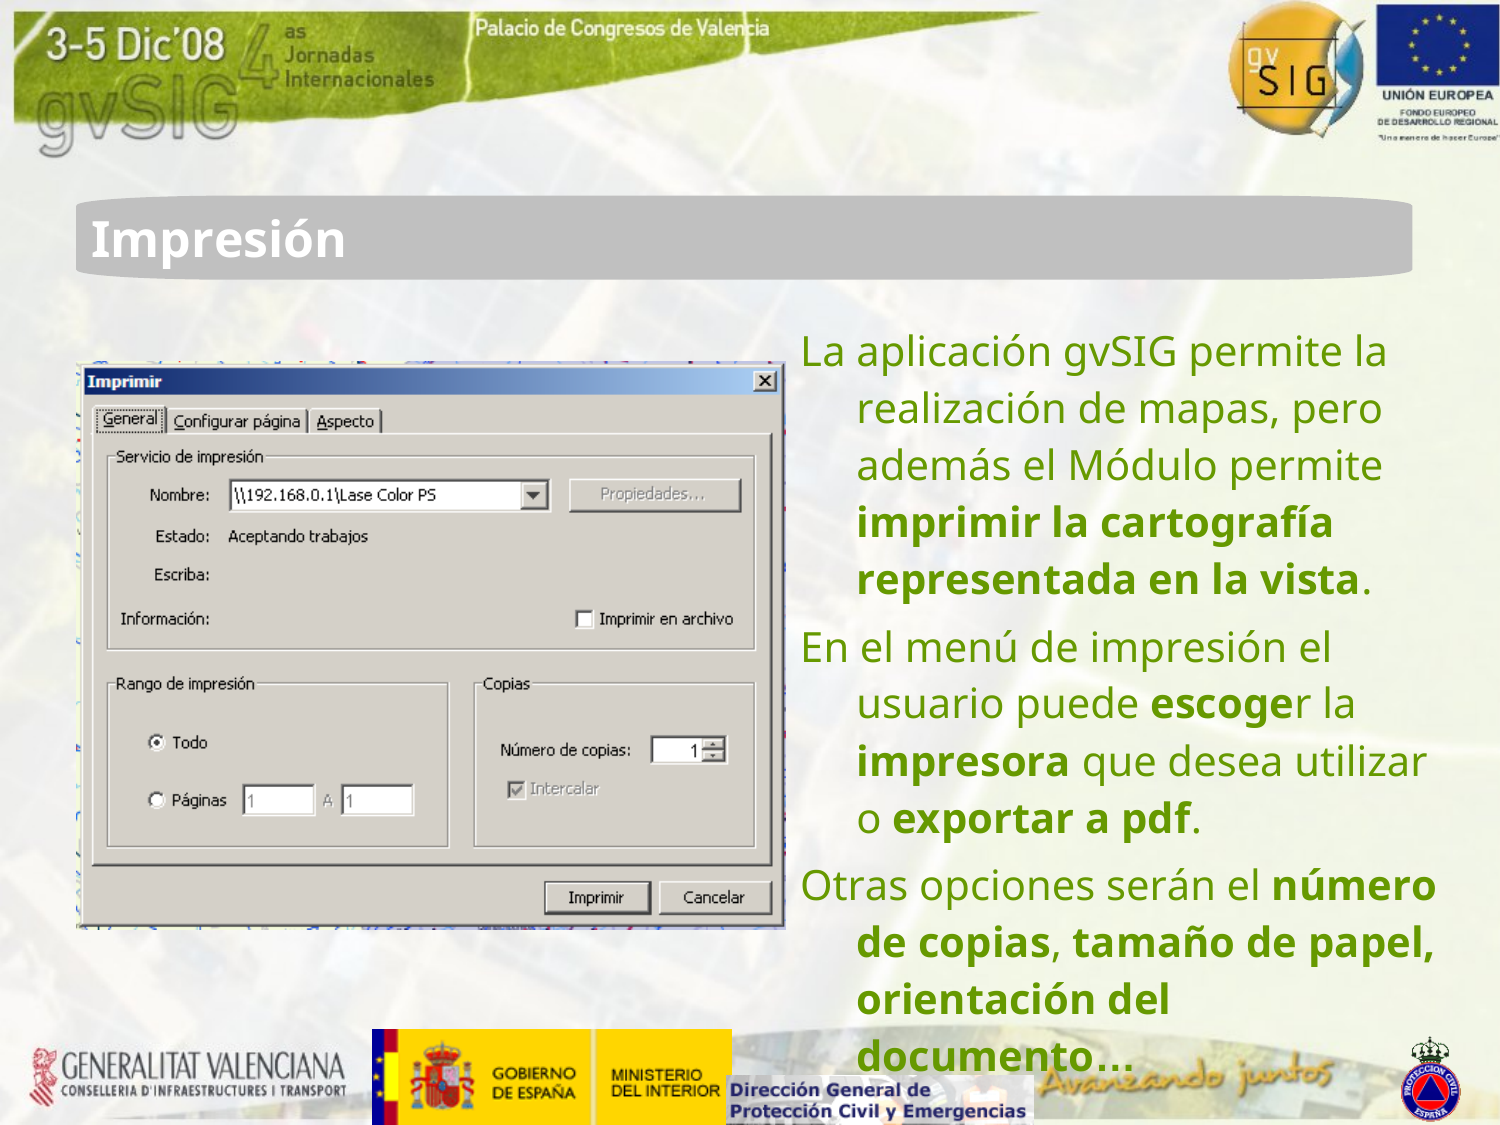

Impresión
# La aplicación gvSIG permite la realización de mapas, pero además el Módulo permite imprimir la cartografía representada en la vista.
En el menú de impresión el usuario puede escoger la impresora que desea utilizar o exportar a pdf.
Otras opciones serán el número de copias, tamaño de papel, orientación del documento…